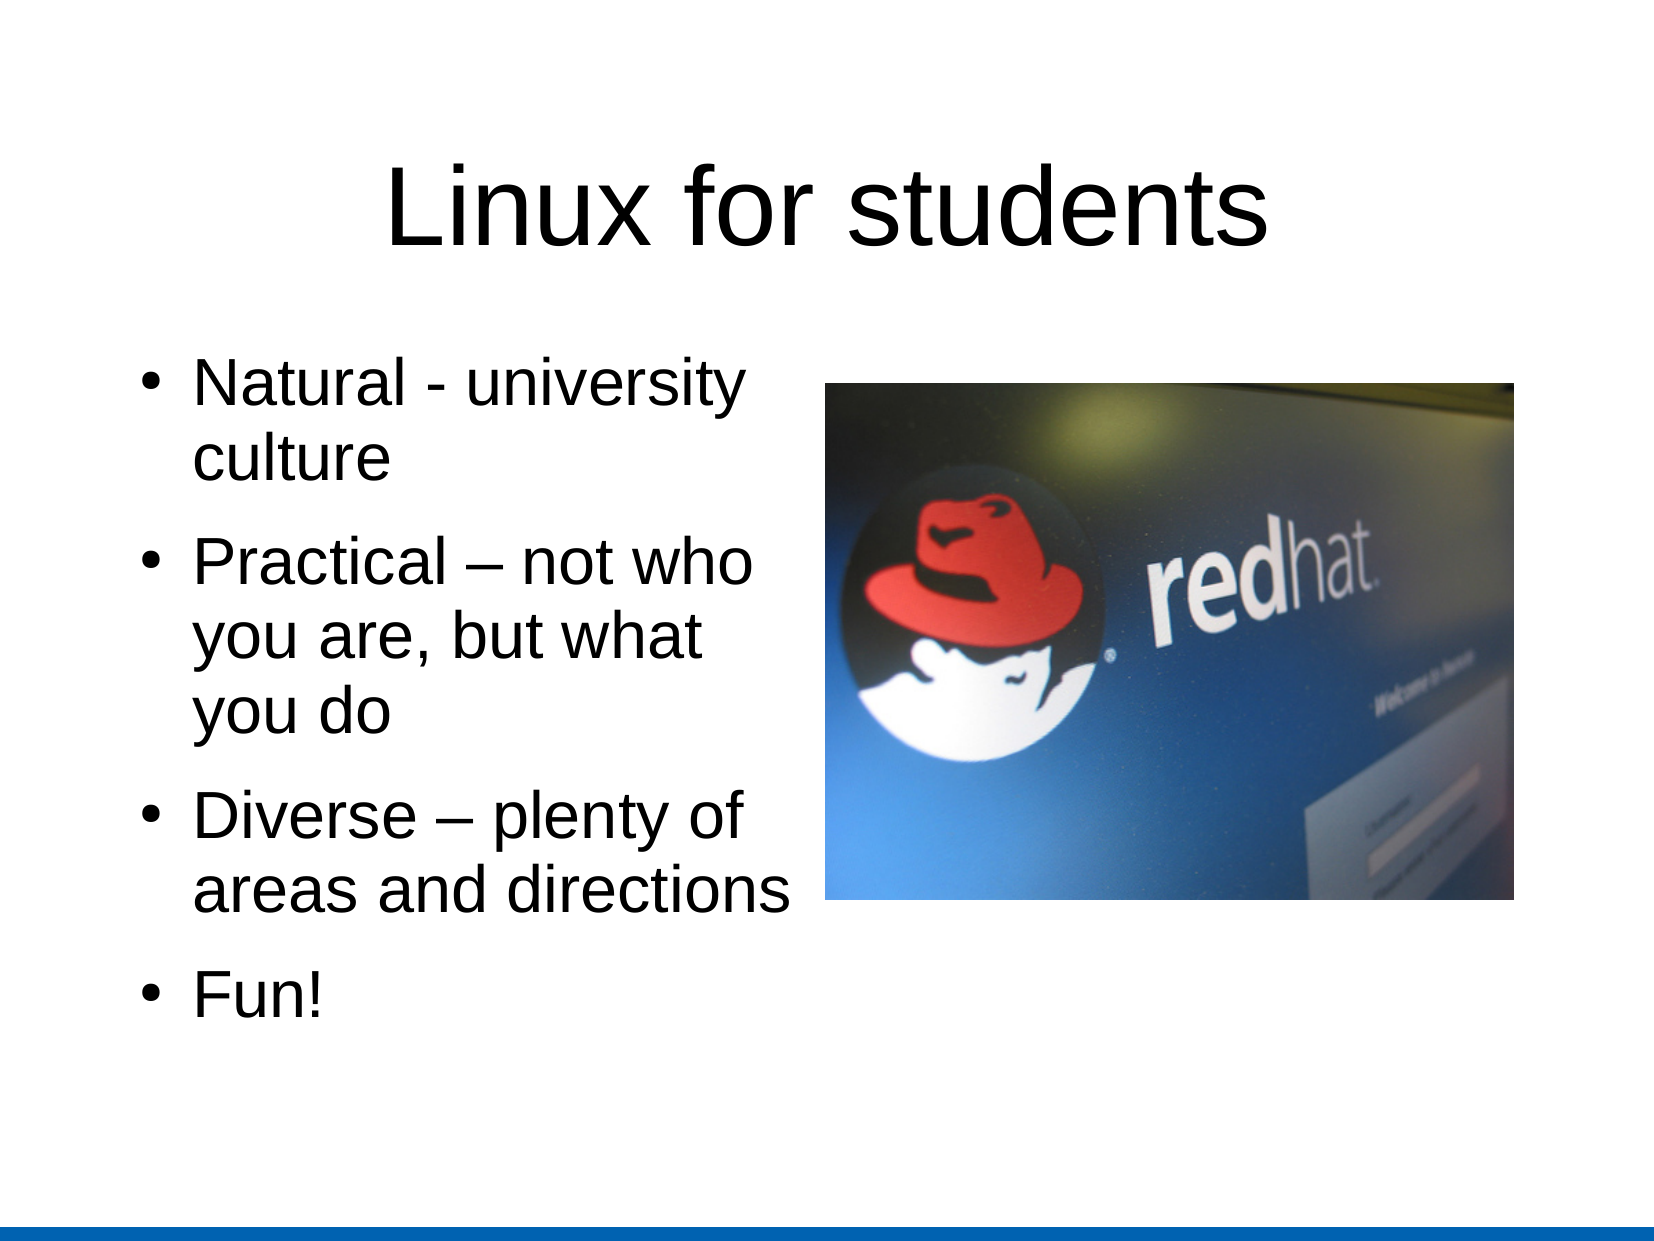

# Linux for students
Natural - university culture
Practical – not who you are, but what you do
Diverse – plenty of areas and directions
Fun!